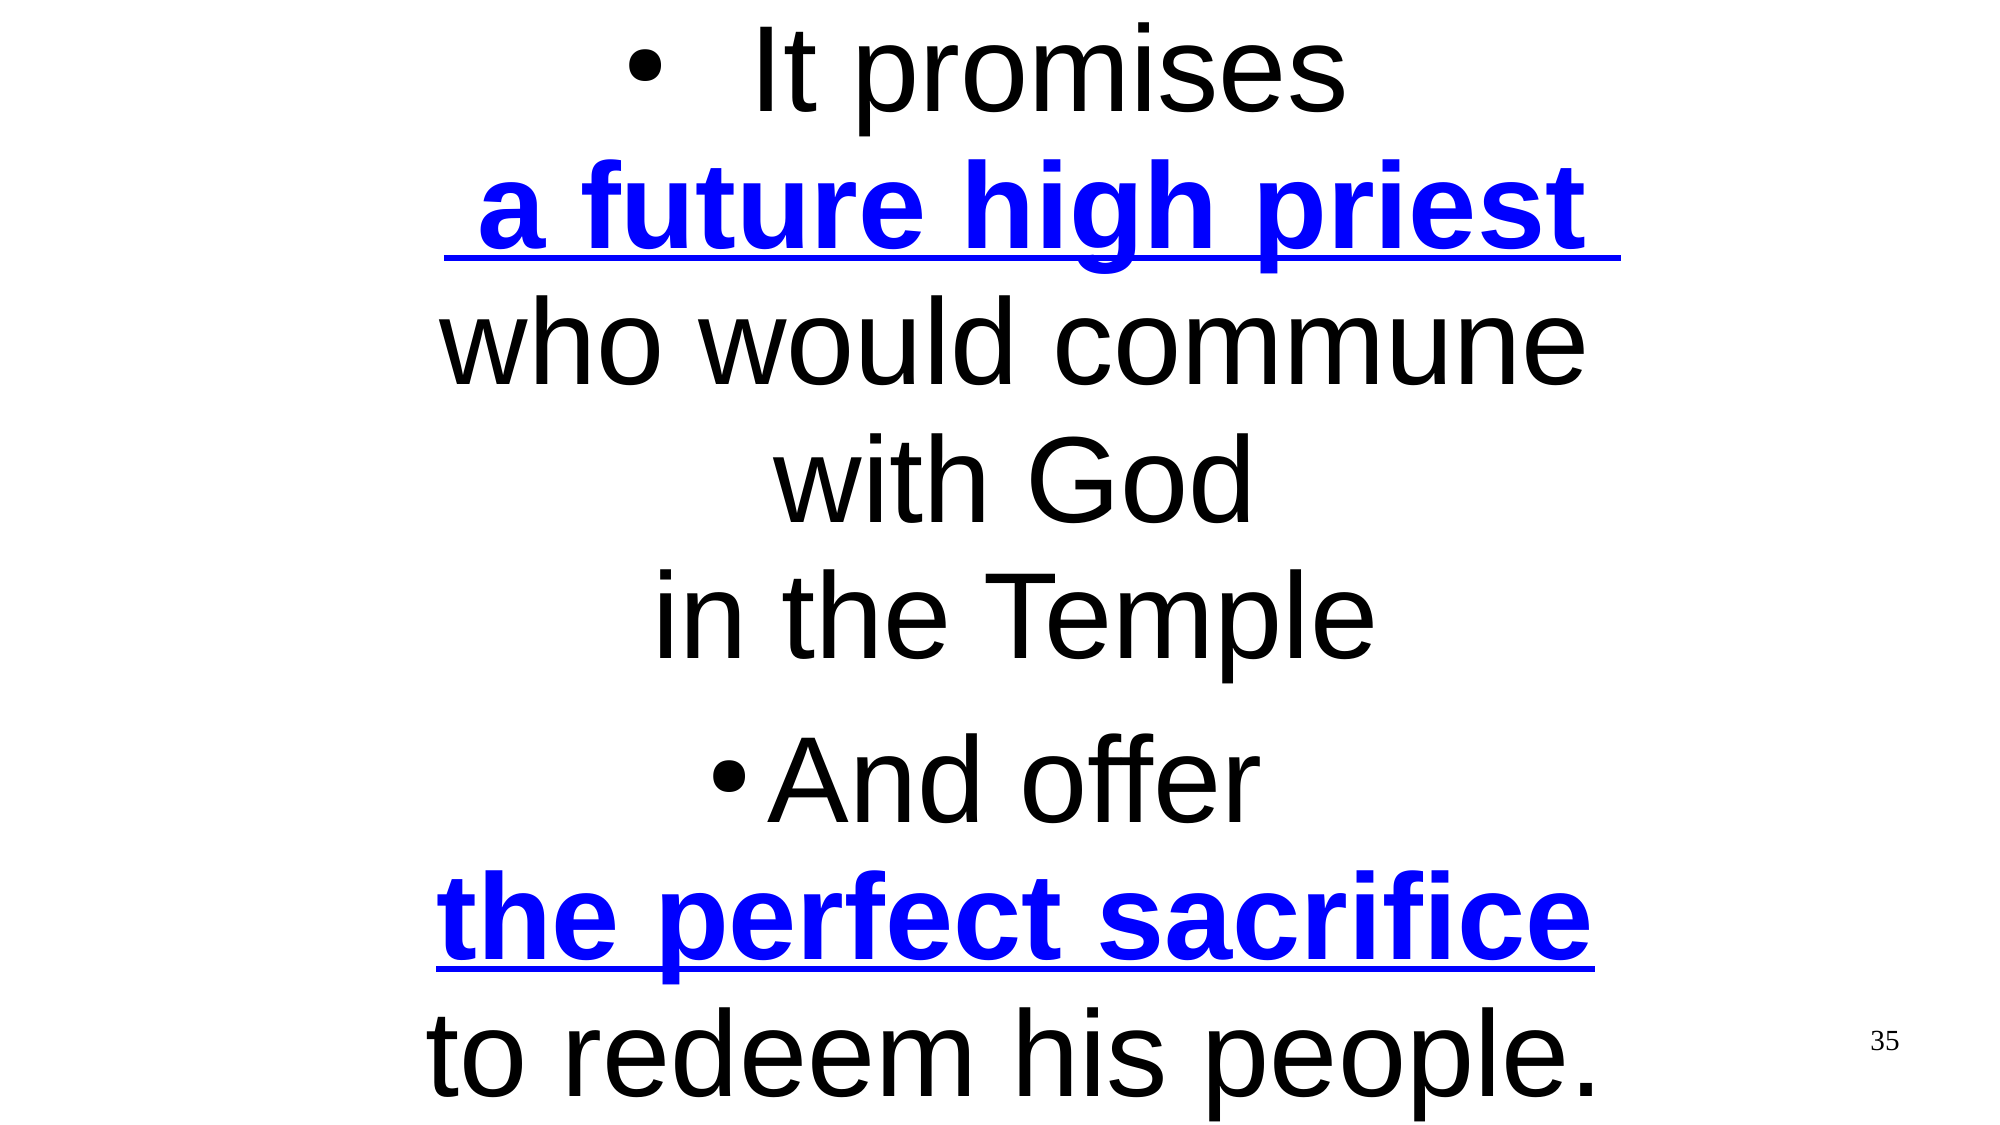

# It promises a future high priest who would commune with God in the Temple
And offer
the perfect sacrifice
to redeem his people.
35